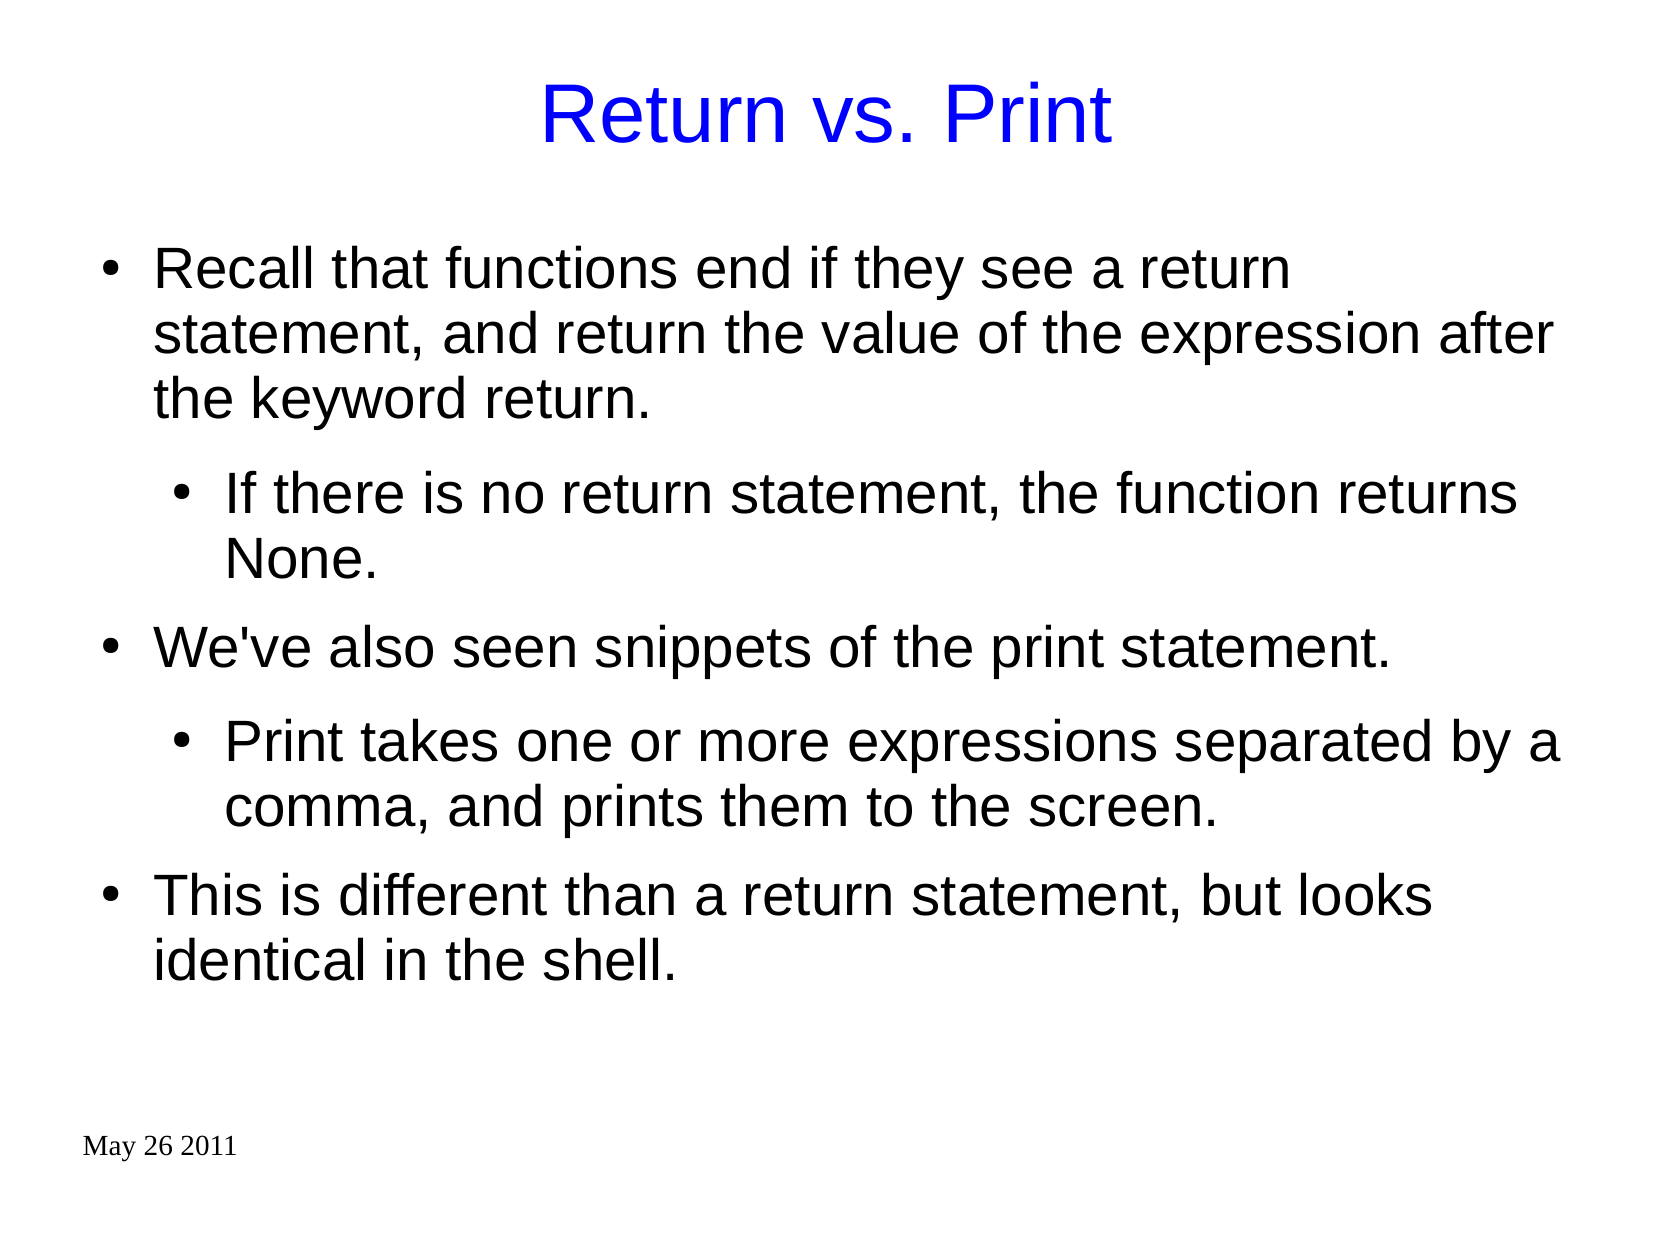

# Return vs. Print
Recall that functions end if they see a return statement, and return the value of the expression after the keyword return.
If there is no return statement, the function returns None.
We've also seen snippets of the print statement.
Print takes one or more expressions separated by a comma, and prints them to the screen.
This is different than a return statement, but looks identical in the shell.
May 26 2011